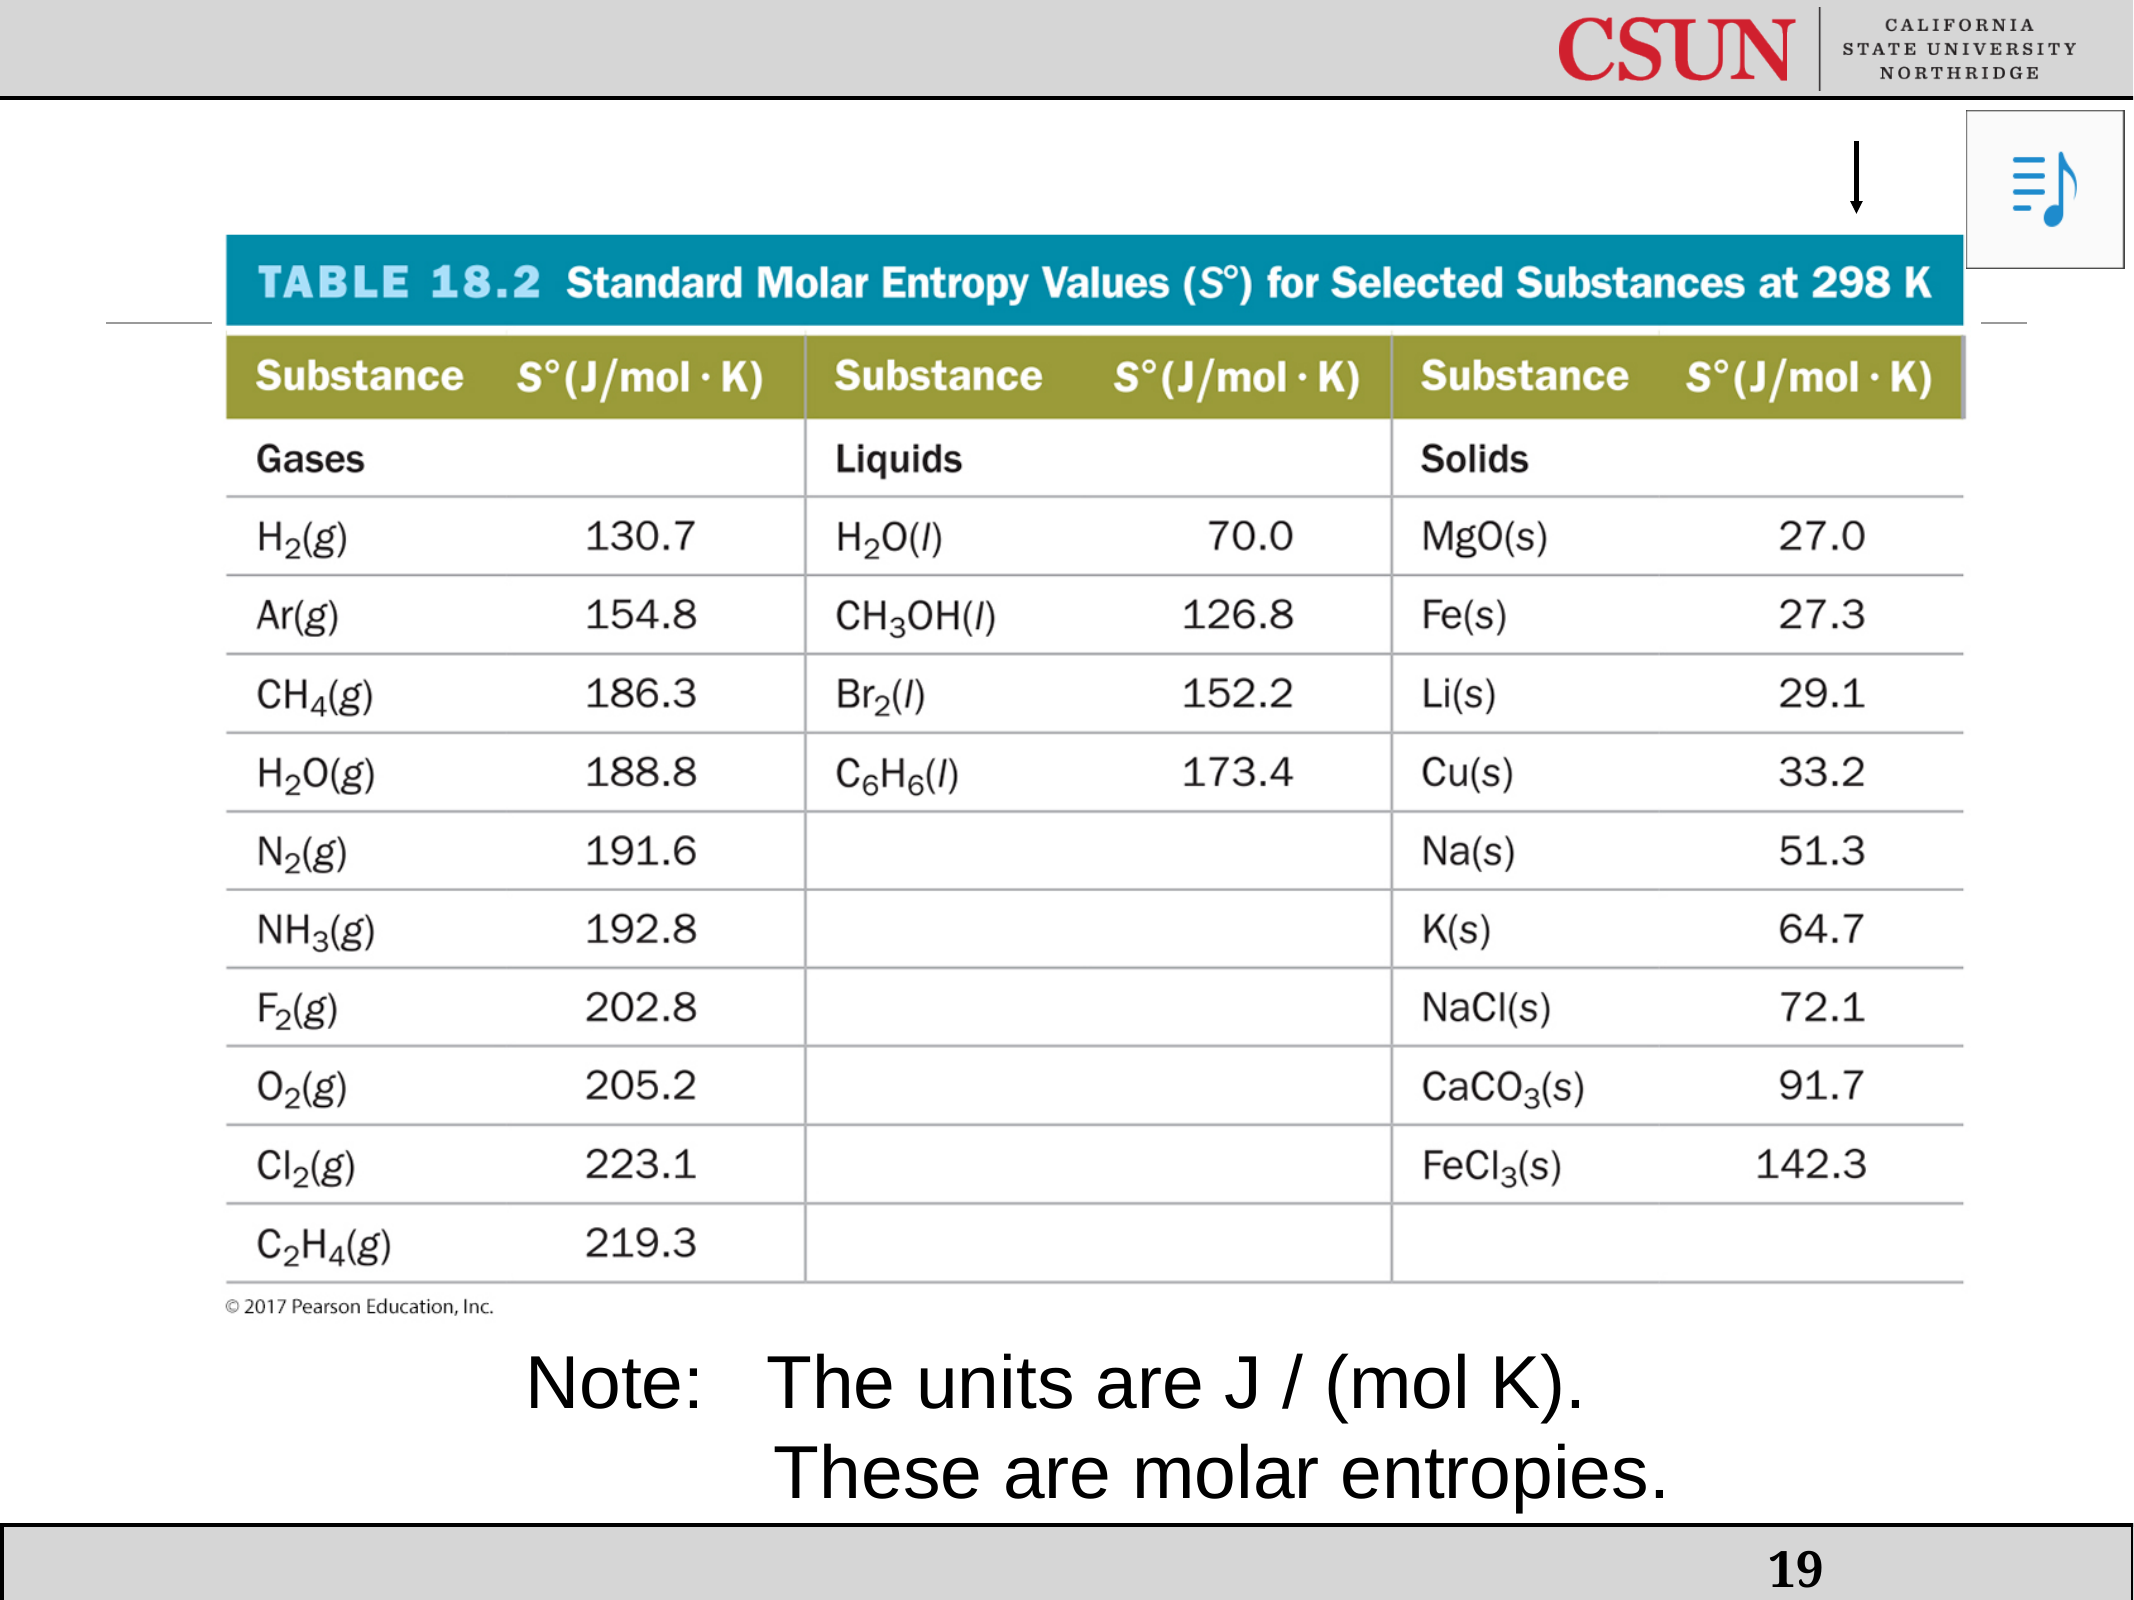

Note: The units are J / (mol K).
 These are molar entropies.
19